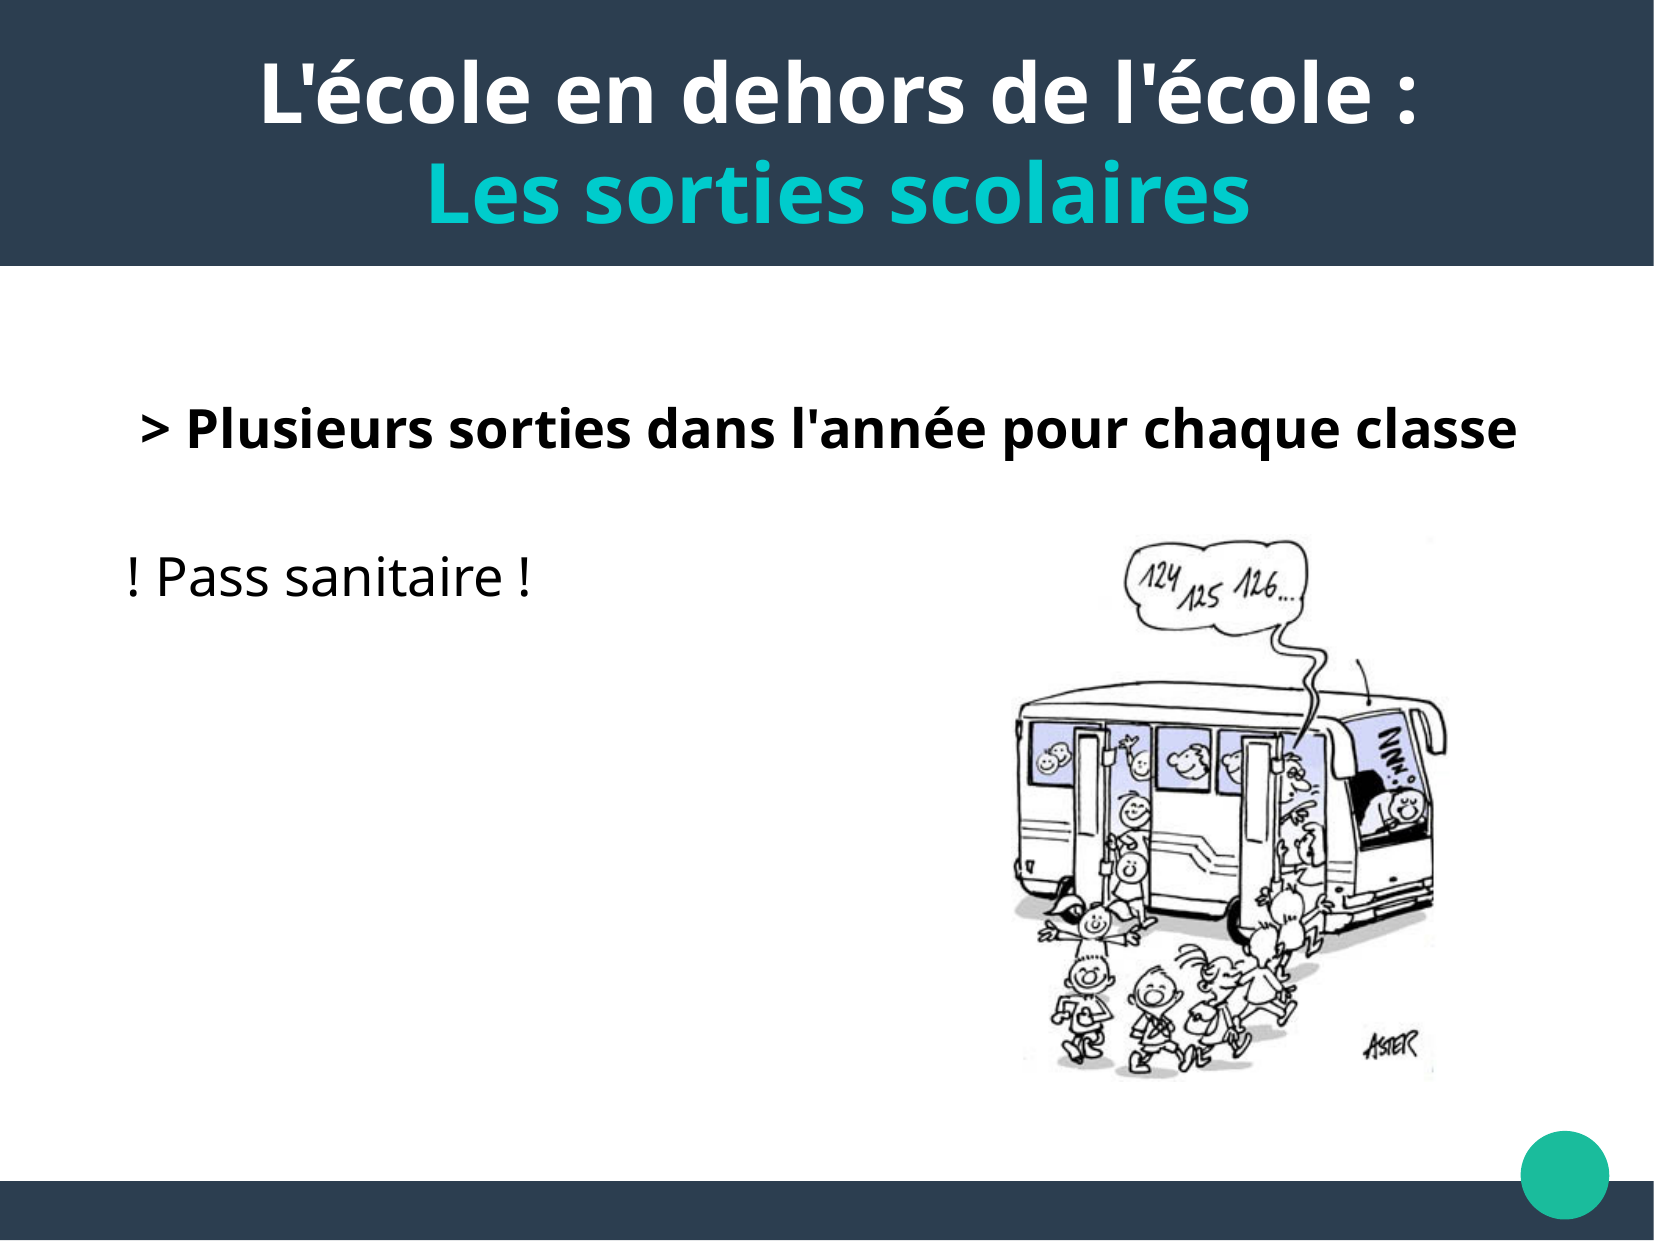

# L'école en dehors de l'école : Les sorties scolaires
 > Plusieurs sorties dans l'année pour chaque classe
! Pass sanitaire !